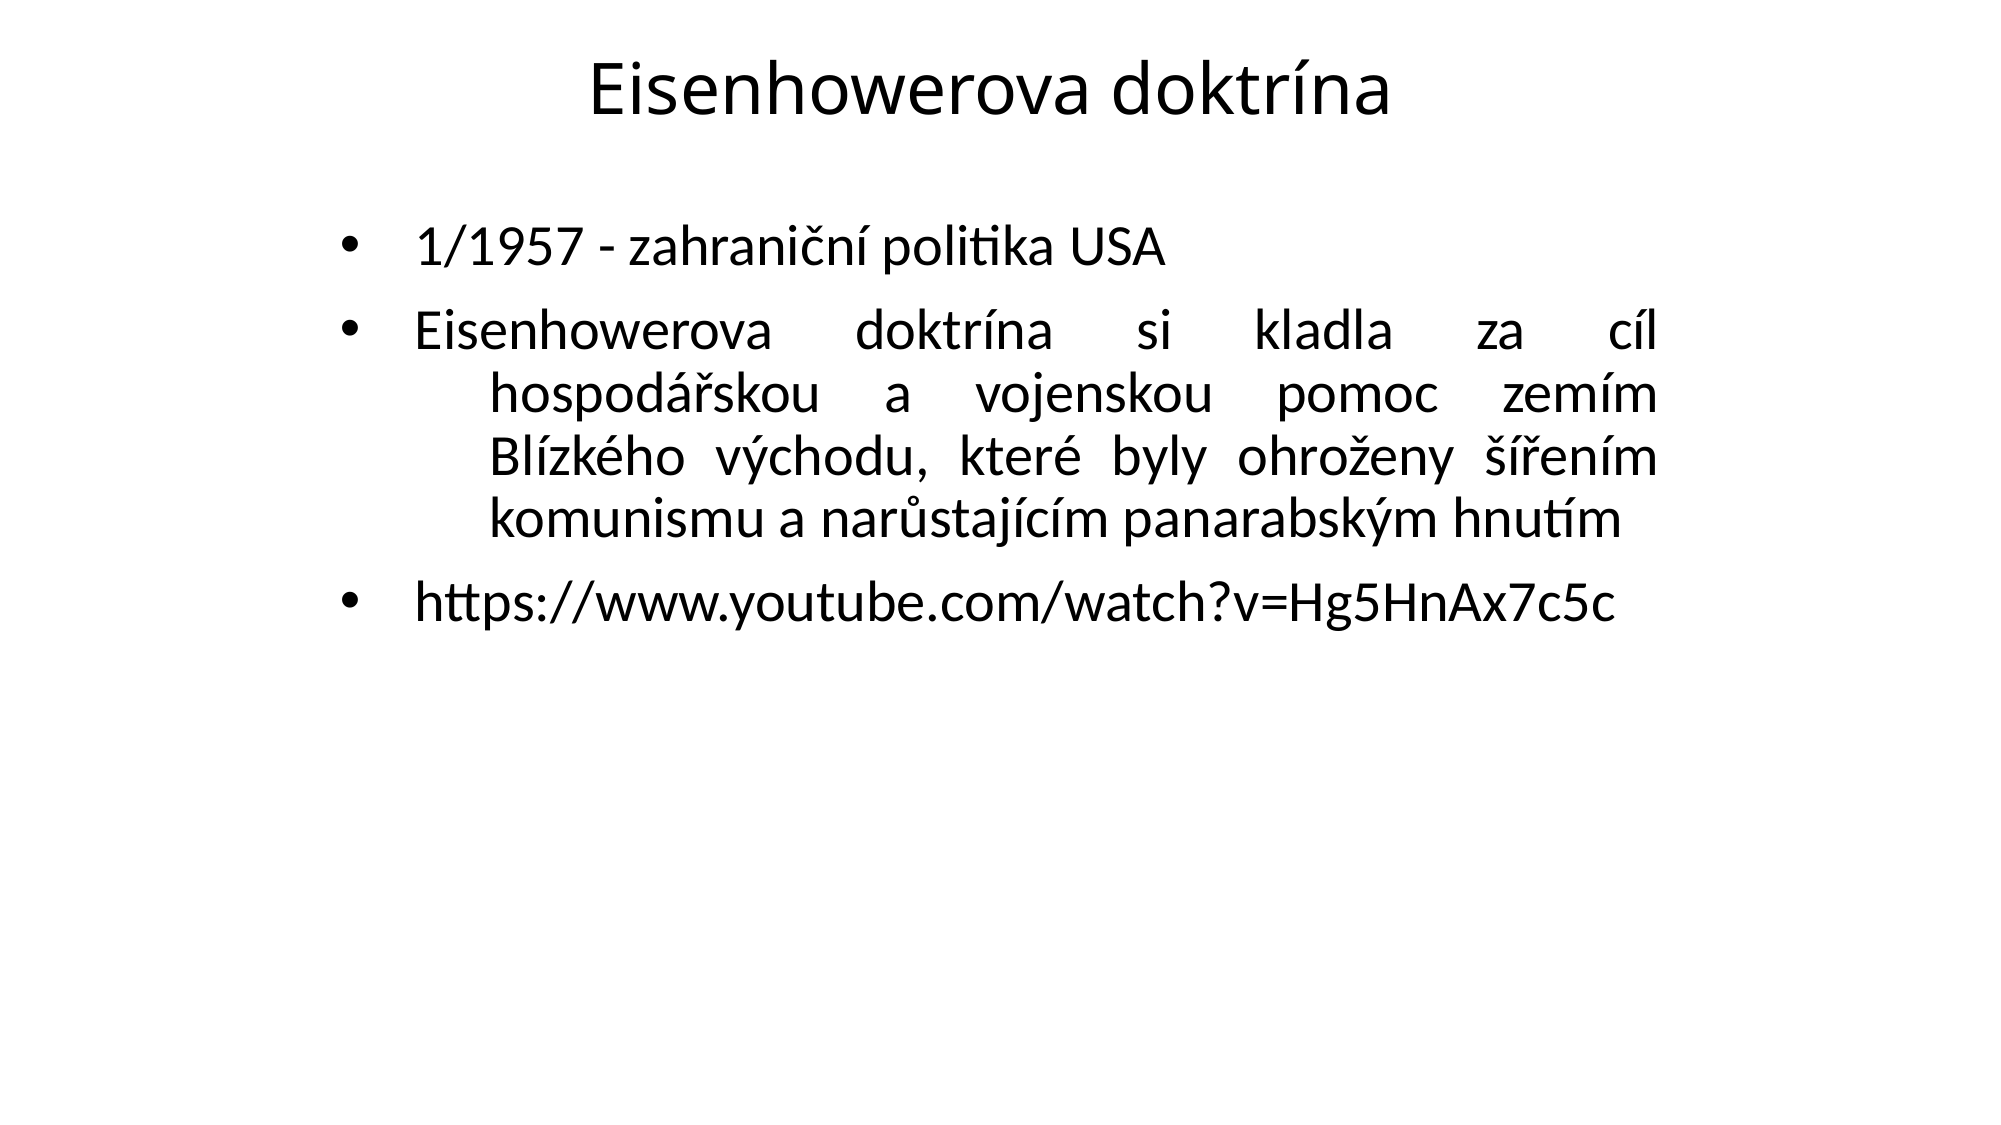

# Eisenhowerova doktrína
1/1957 - zahraniční politika USA
Eisenhowerova doktrína si kladla za cíl hospodářskou a vojenskou pomoc zemím Blízkého východu, které byly ohroženy šířením komunismu a narůstajícím panarabským hnutím
https://www.youtube.com/watch?v=Hg5HnAx7c5c